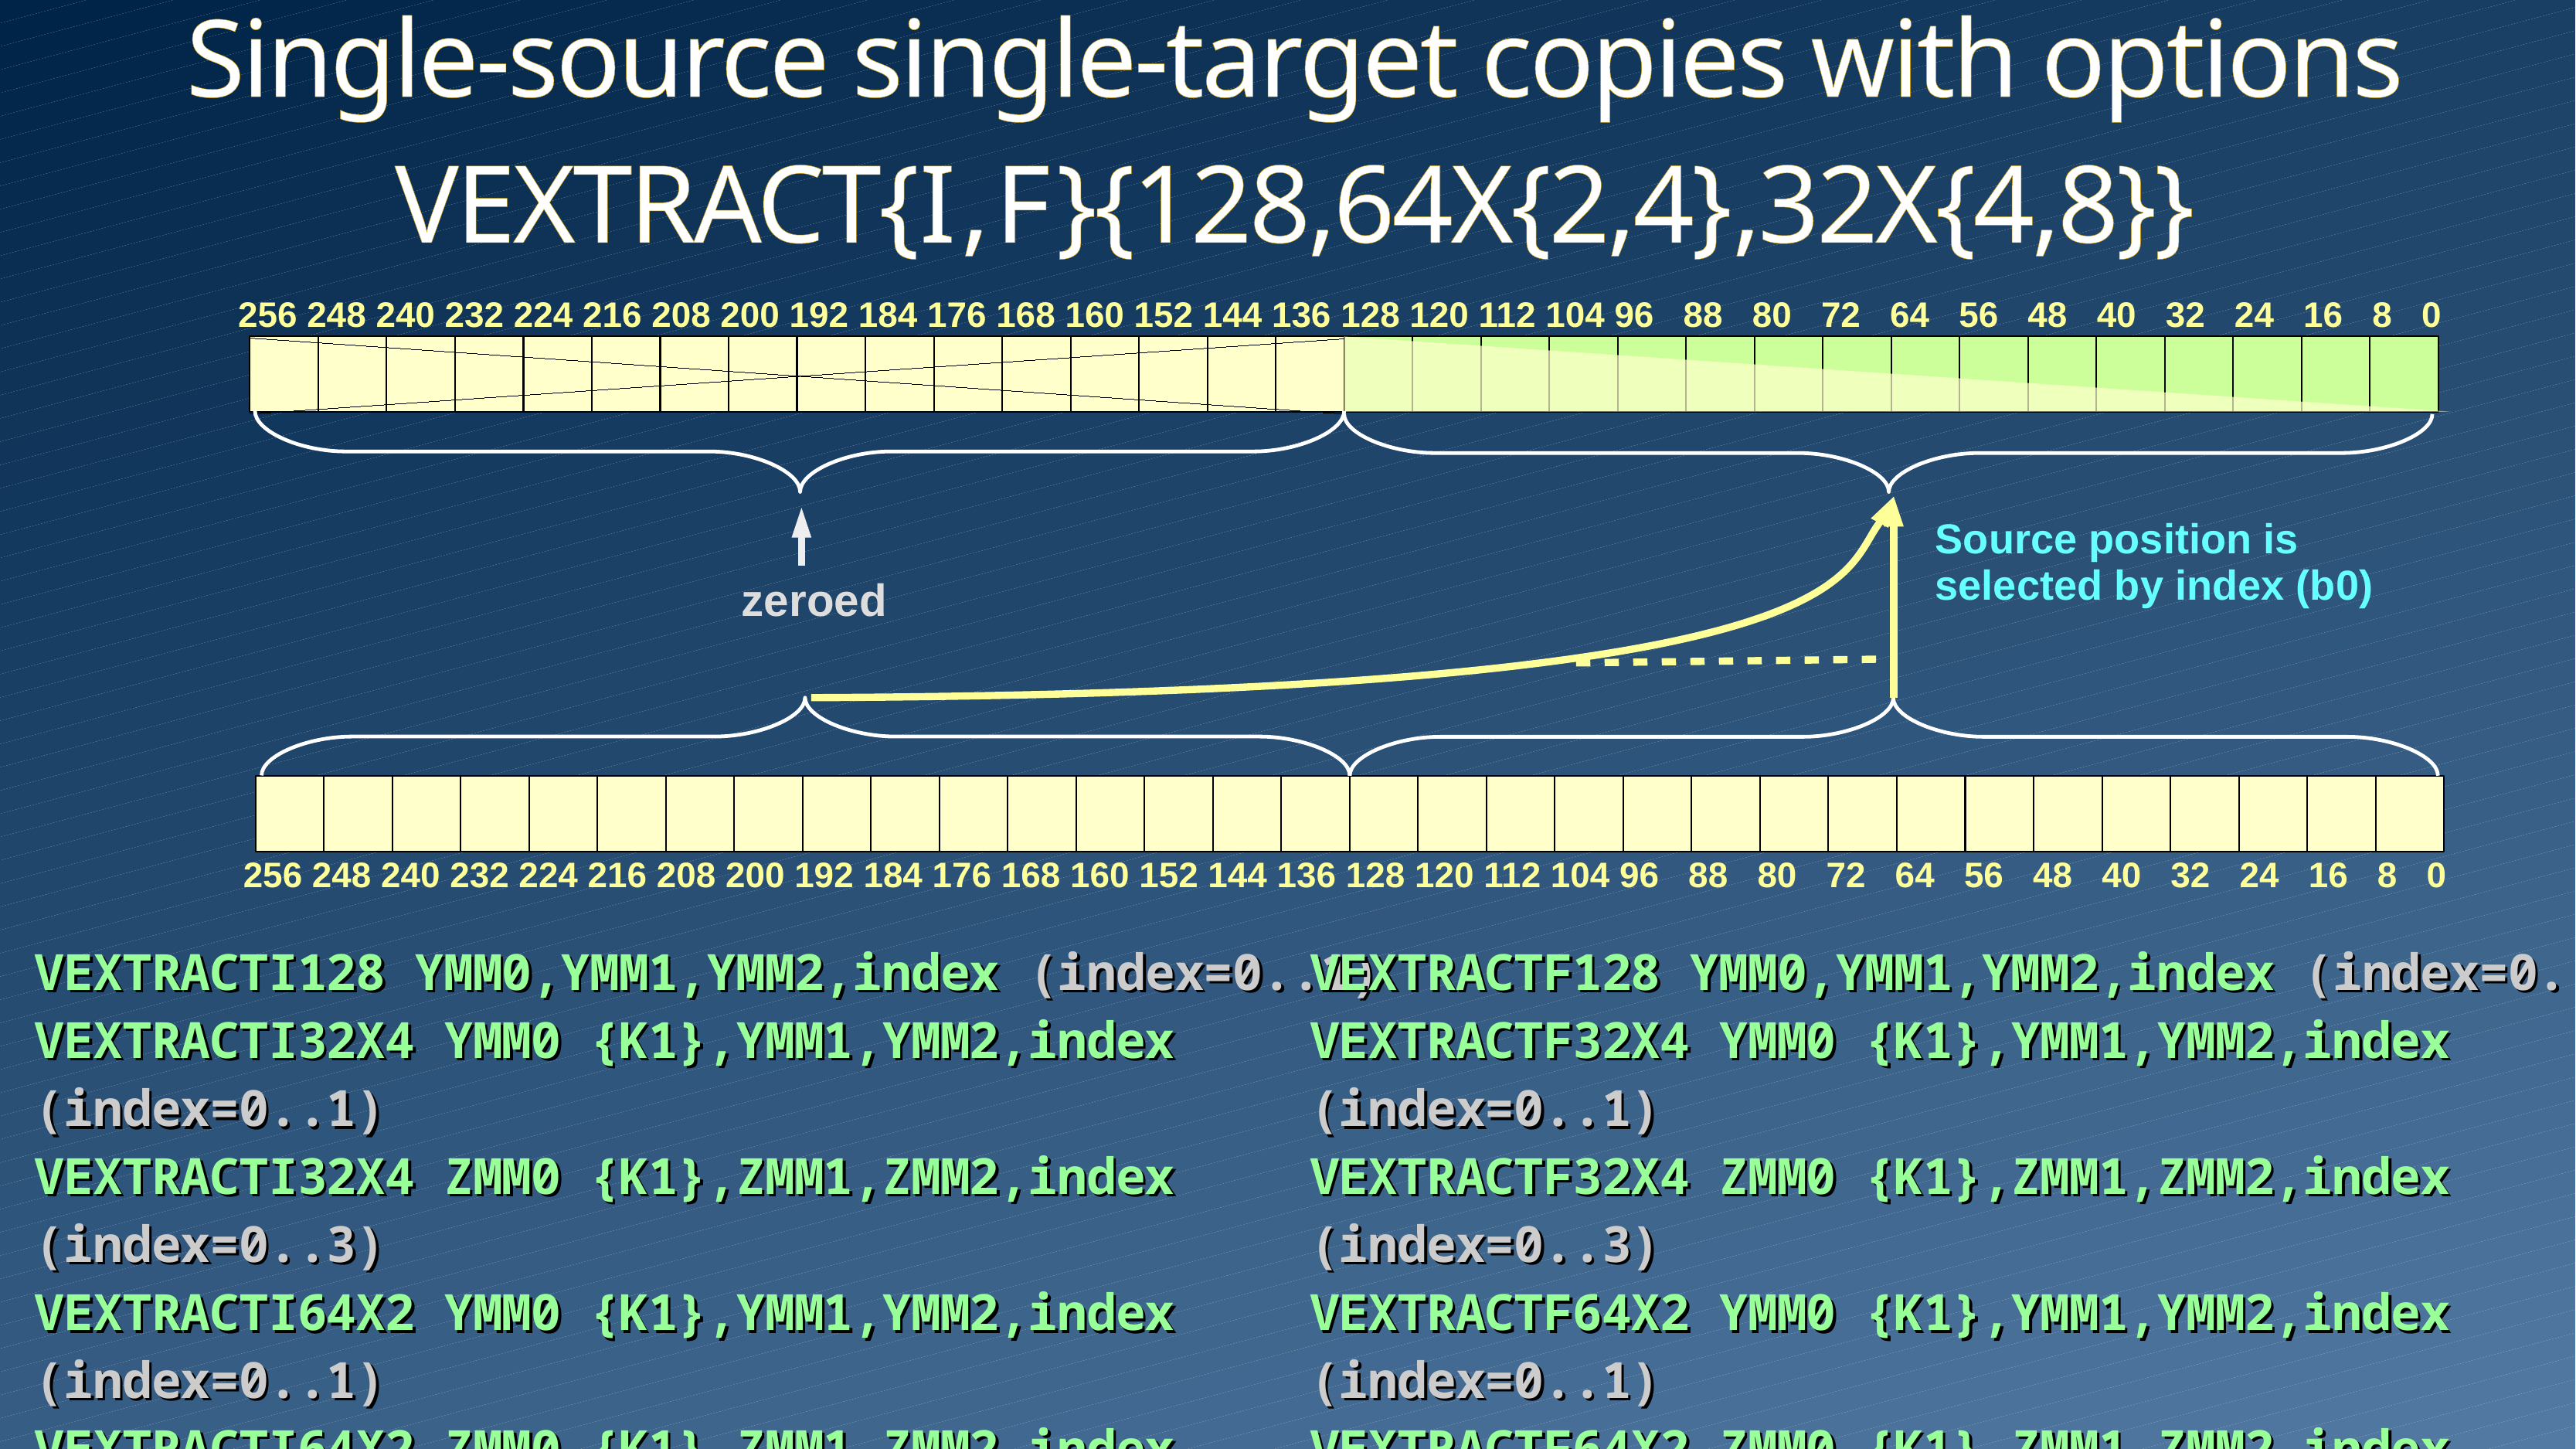

# Single-source single-target copies with options VEXTRACT{I,F}{128,64X{2,4},32X{4,8}}
256 248 240 232 224 216 208 200 192 184 176 168 160 152 144 136 128 120 112 104 96 88 80 72 64 56 48 40 32 24 16 8 0
Source position is
selected by index (b0)
zeroed
256 248 240 232 224 216 208 200 192 184 176 168 160 152 144 136 128 120 112 104 96 88 80 72 64 56 48 40 32 24 16 8 0
VEXTRACTI128 YMM0,YMM1,YMM2,index (index=0..1)
VEXTRACTI32X4 YMM0 {K1},YMM1,YMM2,index (index=0..1)
VEXTRACTI32X4 ZMM0 {K1},ZMM1,ZMM2,index (index=0..3)
VEXTRACTI64X2 YMM0 {K1},YMM1,YMM2,index (index=0..1)
VEXTRACTI64X2 ZMM0 {K1},ZMM1,ZMM2,index (index=0..3)
VEXTRACTI32X8 ZMM0 {K1},ZMM1,ZMM2,index (index=0..1)
VEXTRACTI64X4 ZMM0 {K1},ZMM1,ZMM2,index (index=0..1)
VEXTRACTF128 YMM0,YMM1,YMM2,index (index=0..1)
VEXTRACTF32X4 YMM0 {K1},YMM1,YMM2,index (index=0..1)
VEXTRACTF32X4 ZMM0 {K1},ZMM1,ZMM2,index (index=0..3)
VEXTRACTF64X2 YMM0 {K1},YMM1,YMM2,index (index=0..1)
VEXTRACTF64X2 ZMM0 {K1},ZMM1,ZMM2,index (index=0..3)
VEXTRACTF32X8 ZMM0 {K1},ZMM1,ZMM2,index (index=0..1)
VEXTRACTF64X4 ZMM0 {K1},ZMM1,ZMM2,index (index=0..1)